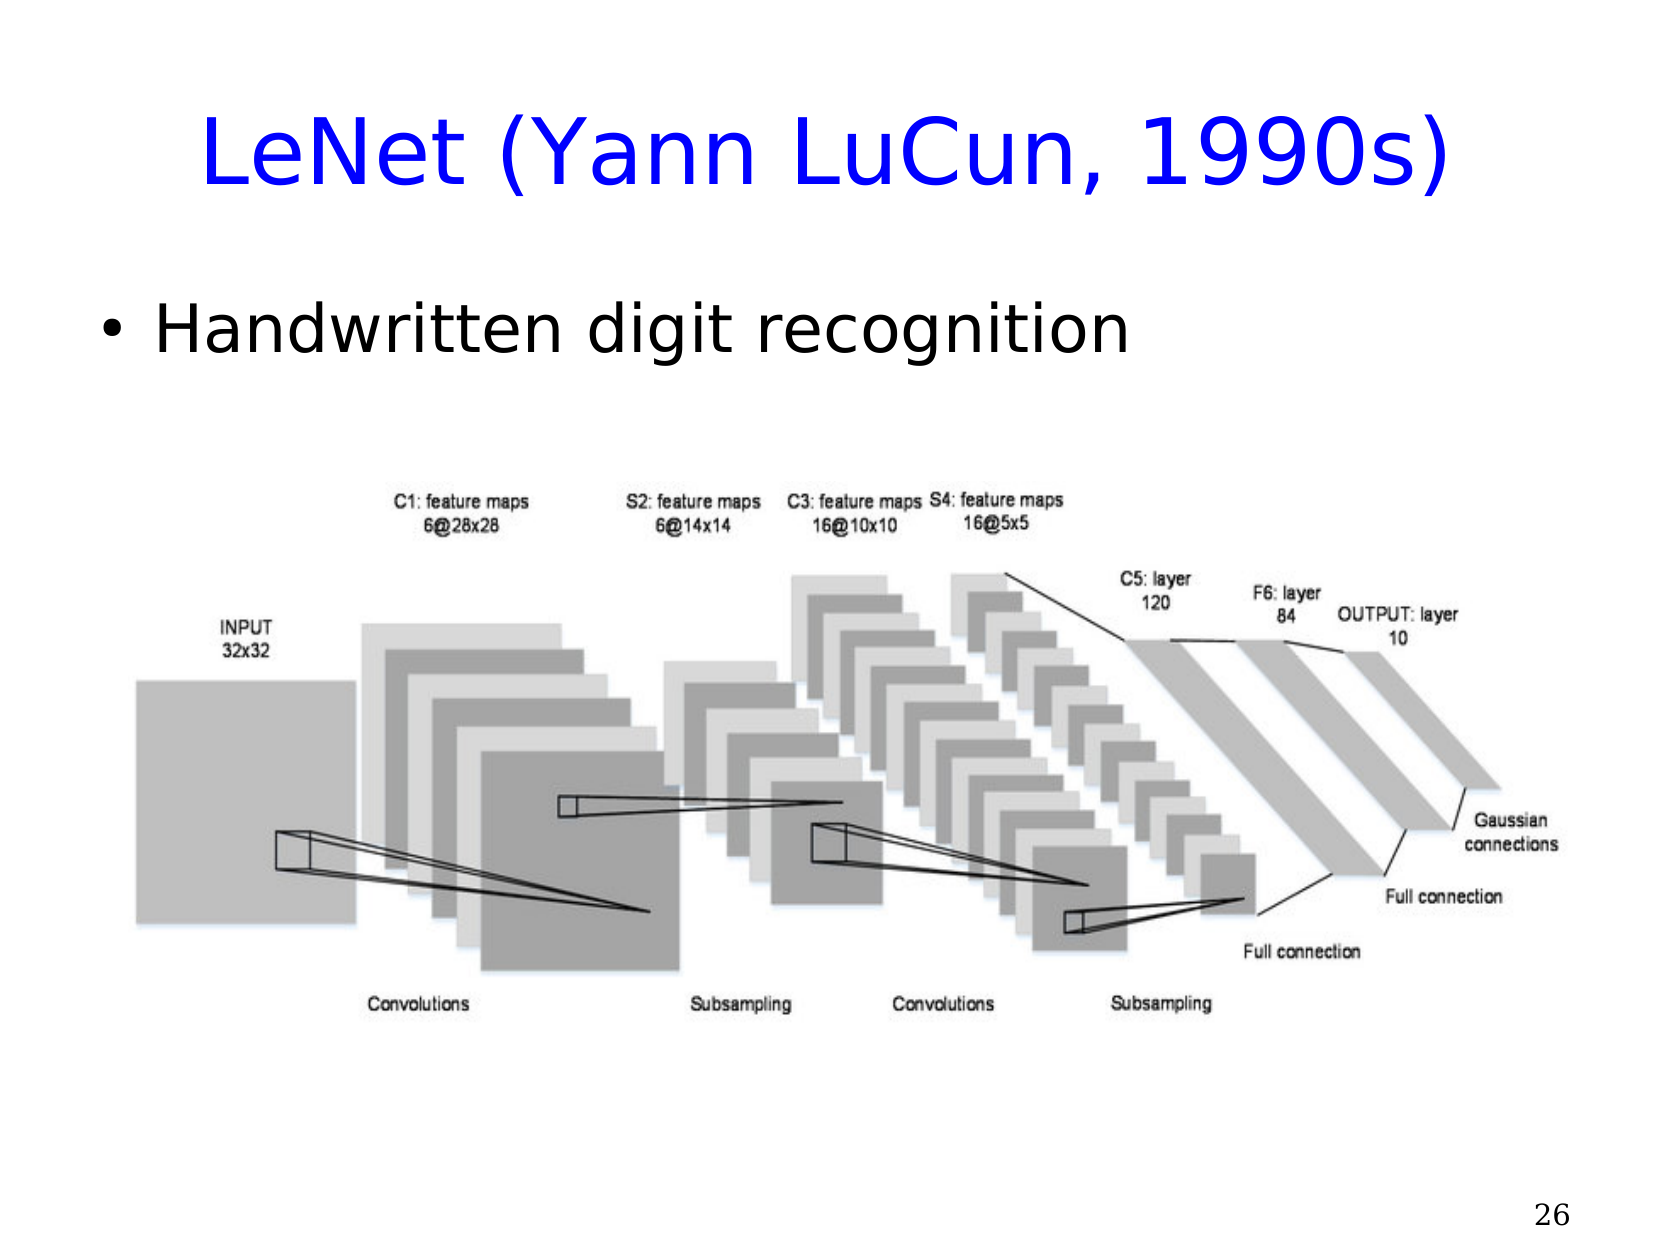

# LeNet (Yann LuCun, 1990s)
Handwritten digit recognition
26